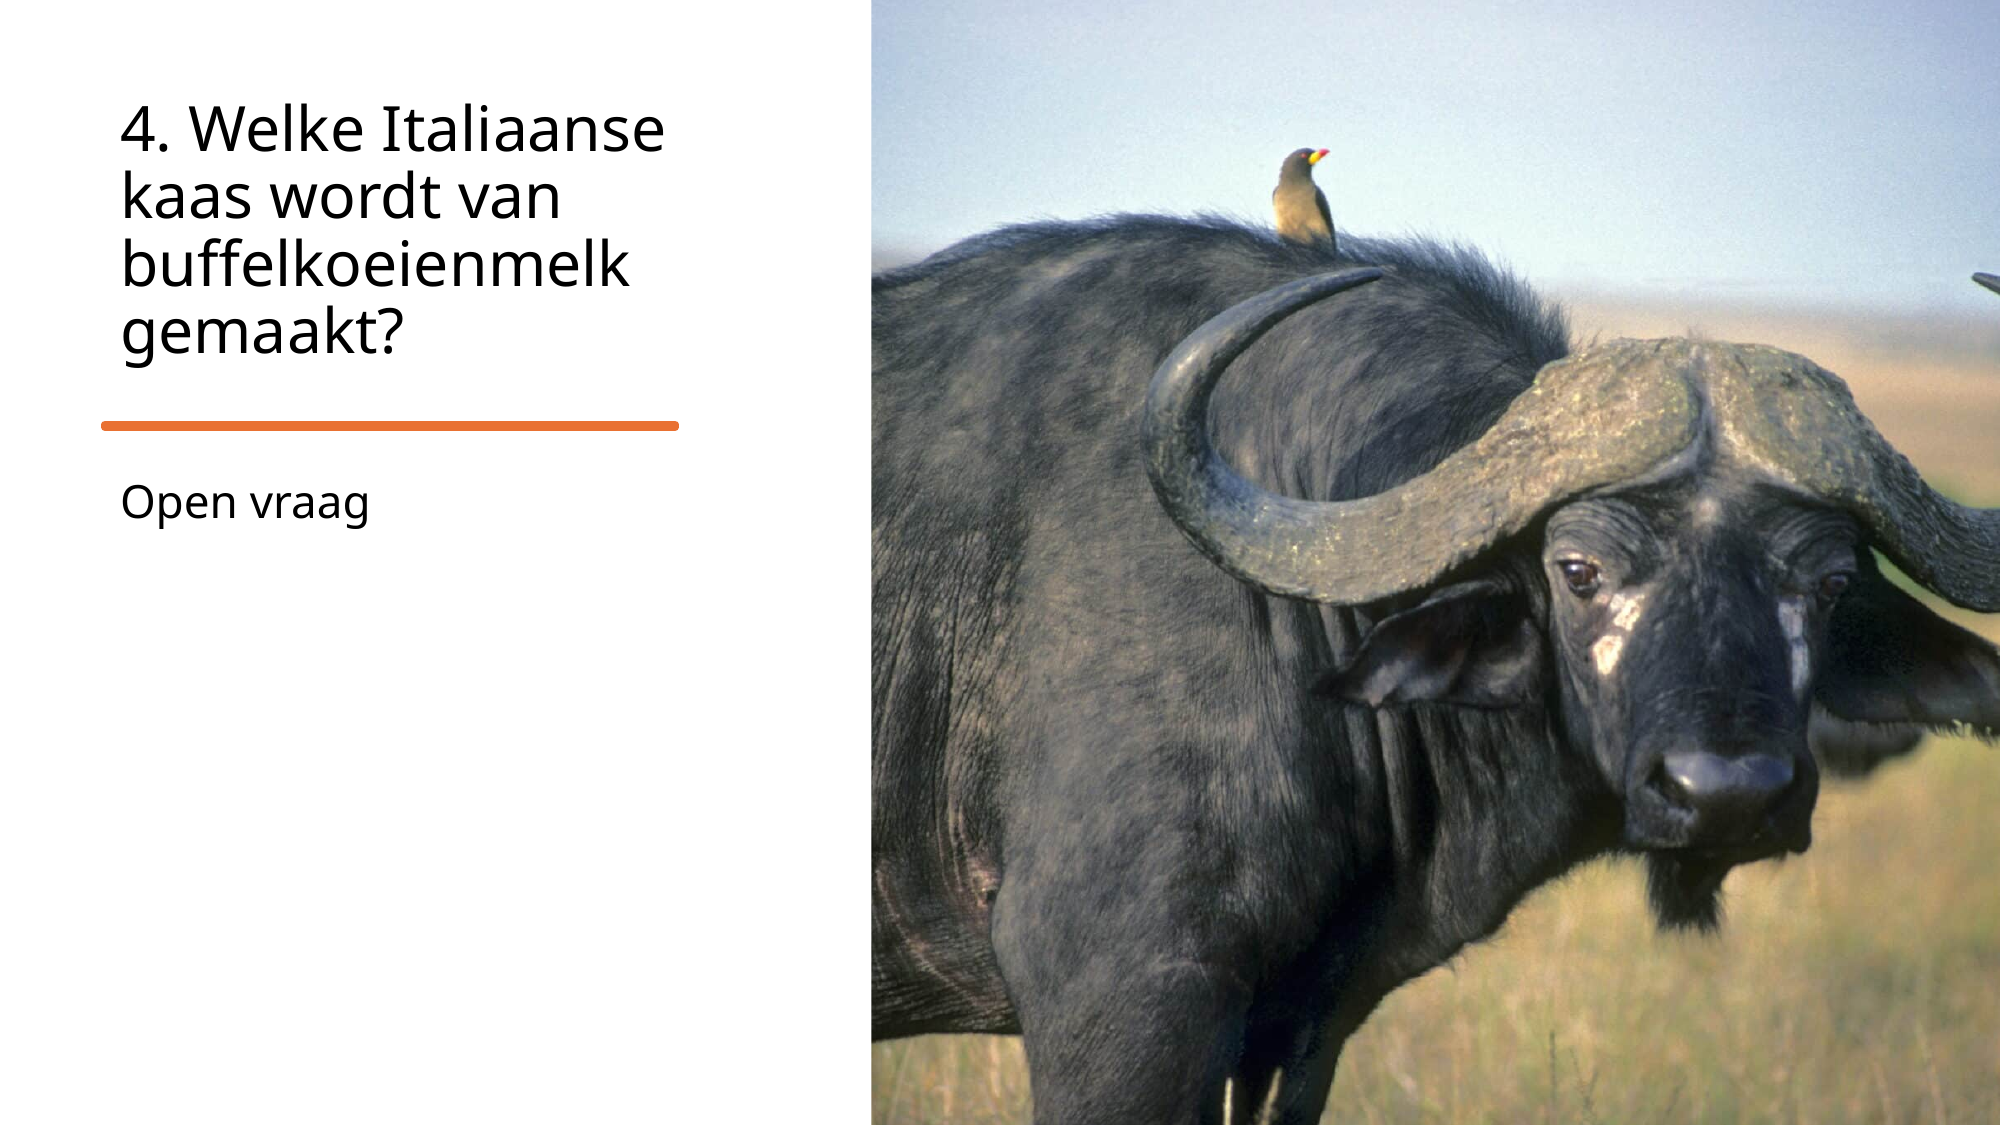

# 4. Welke Italiaanse kaas wordt van buffelkoeienmelk gemaakt?
Open vraag